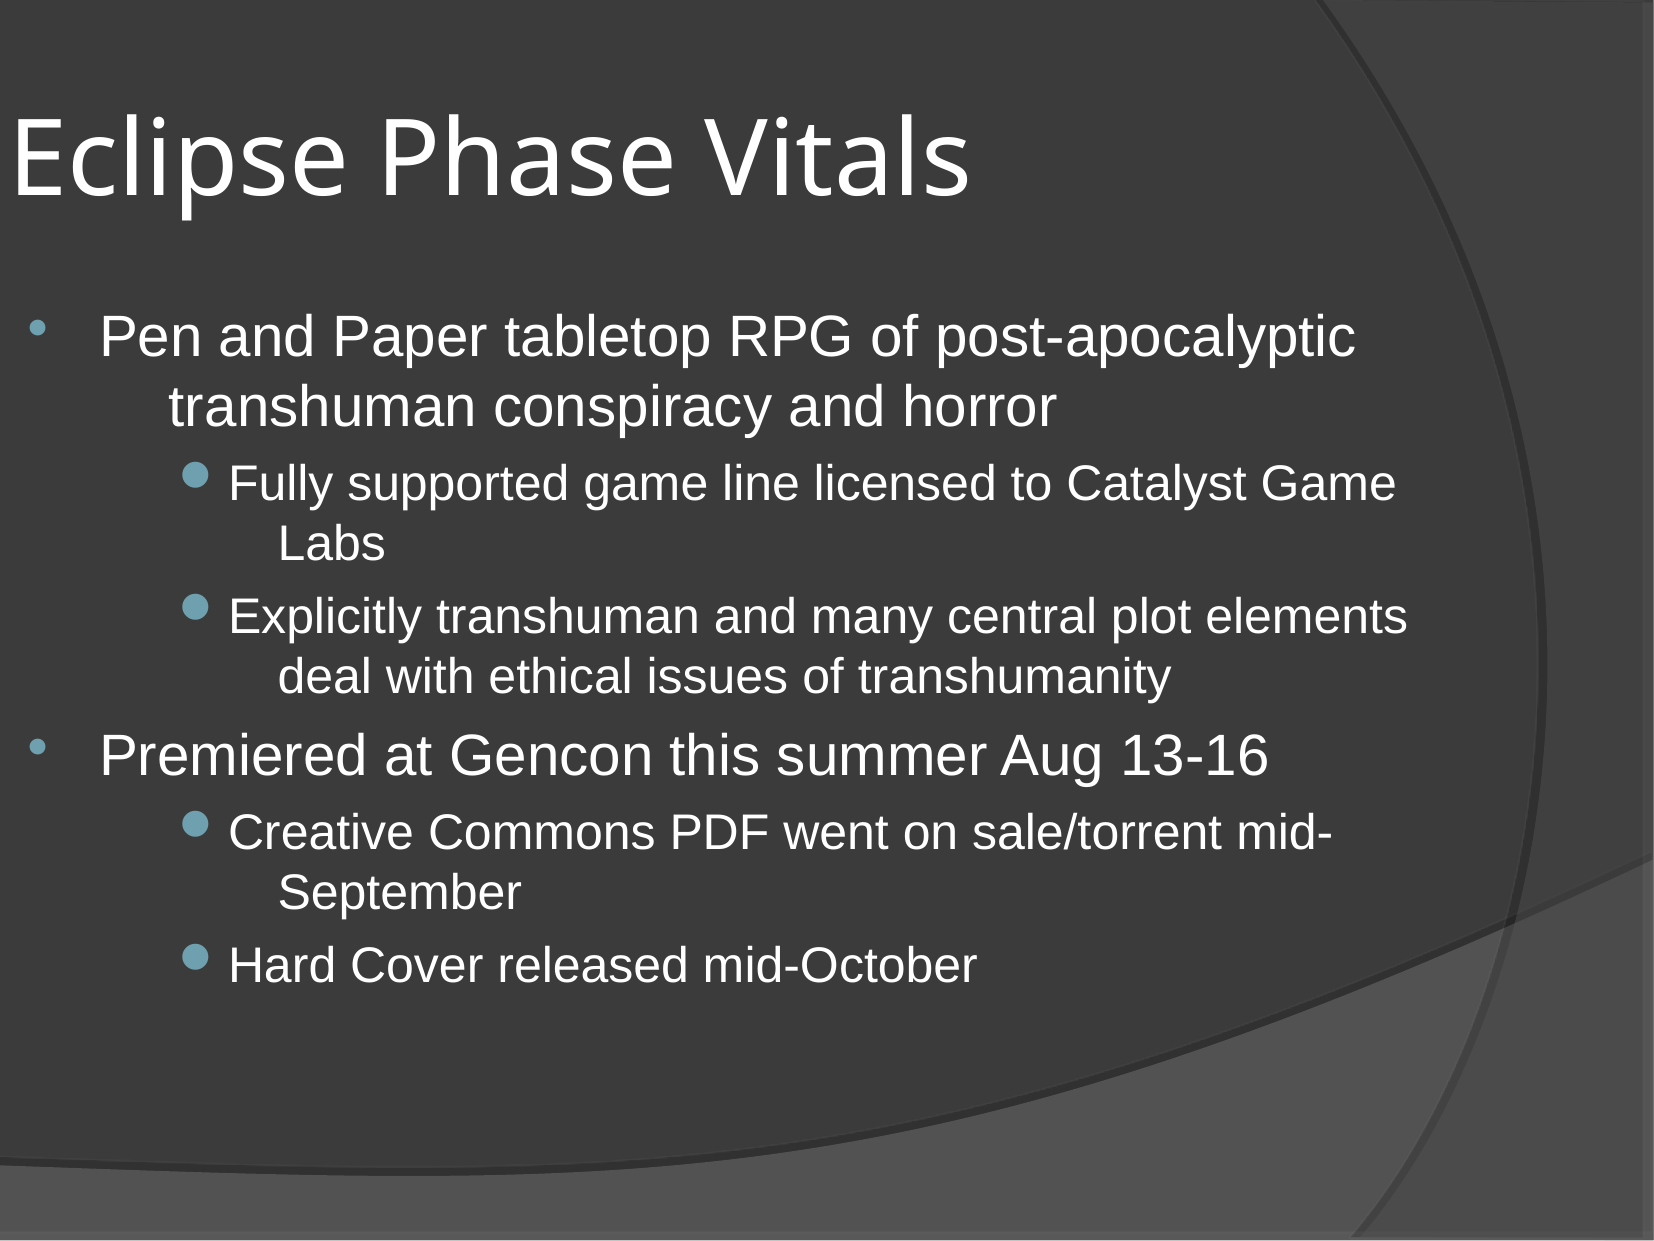

# Eclipse Phase Vitals
Pen and Paper tabletop RPG of post-apocalyptic transhuman conspiracy and horror
Fully supported game line licensed to Catalyst Game Labs
Explicitly transhuman and many central plot elements deal with ethical issues of transhumanity
Premiered at Gencon this summer Aug 13-16
Creative Commons PDF went on sale/torrent mid-September
Hard Cover released mid-October